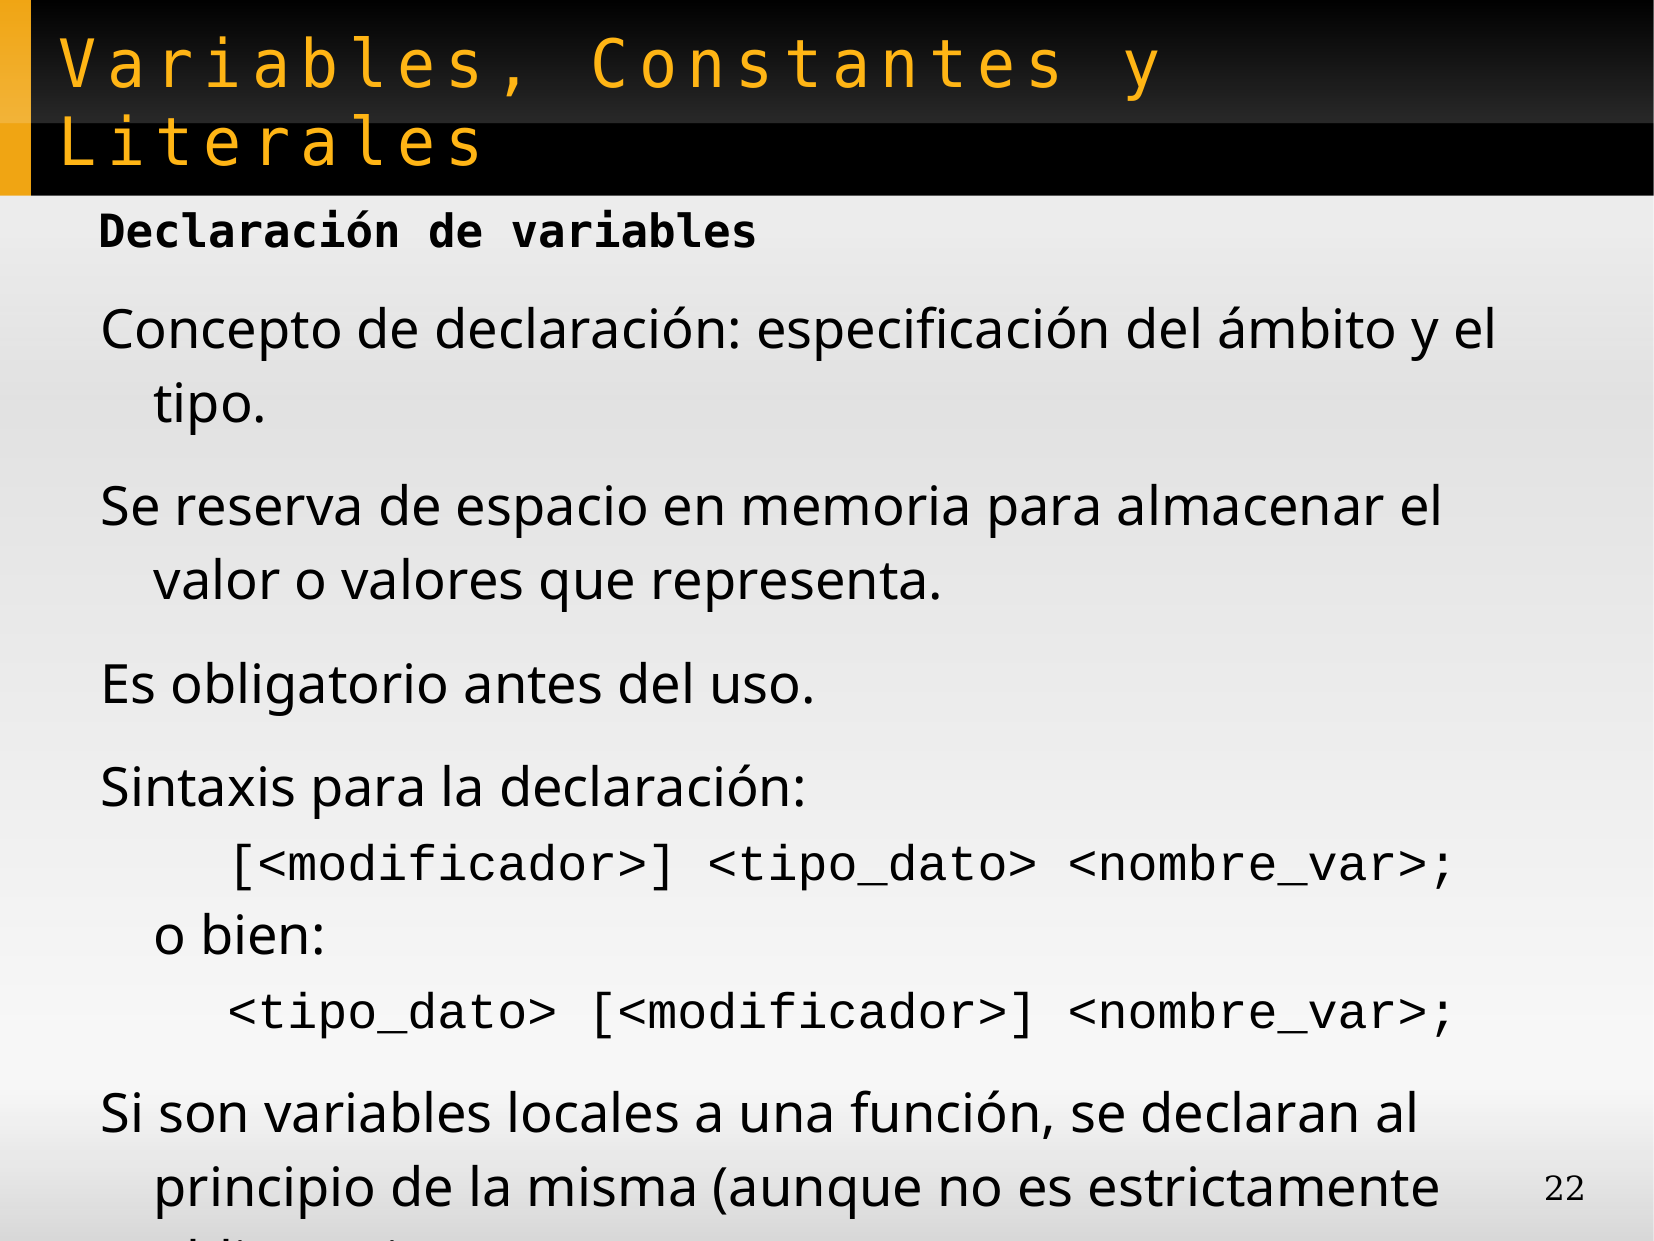

# Variables, Constantes y Literales
Declaración de variables
Concepto de declaración: especificación del ámbito y el tipo.
Se reserva de espacio en memoria para almacenar el valor o valores que representa.
Es obligatorio antes del uso.
Sintaxis para la declaración:
	[<modificador>] <tipo_dato> <nombre_var>;
o bien:
	<tipo_dato> [<modificador>] <nombre_var>;
Si son variables locales a una función, se declaran al principio de la misma (aunque no es estrictamente obligatorio).
22